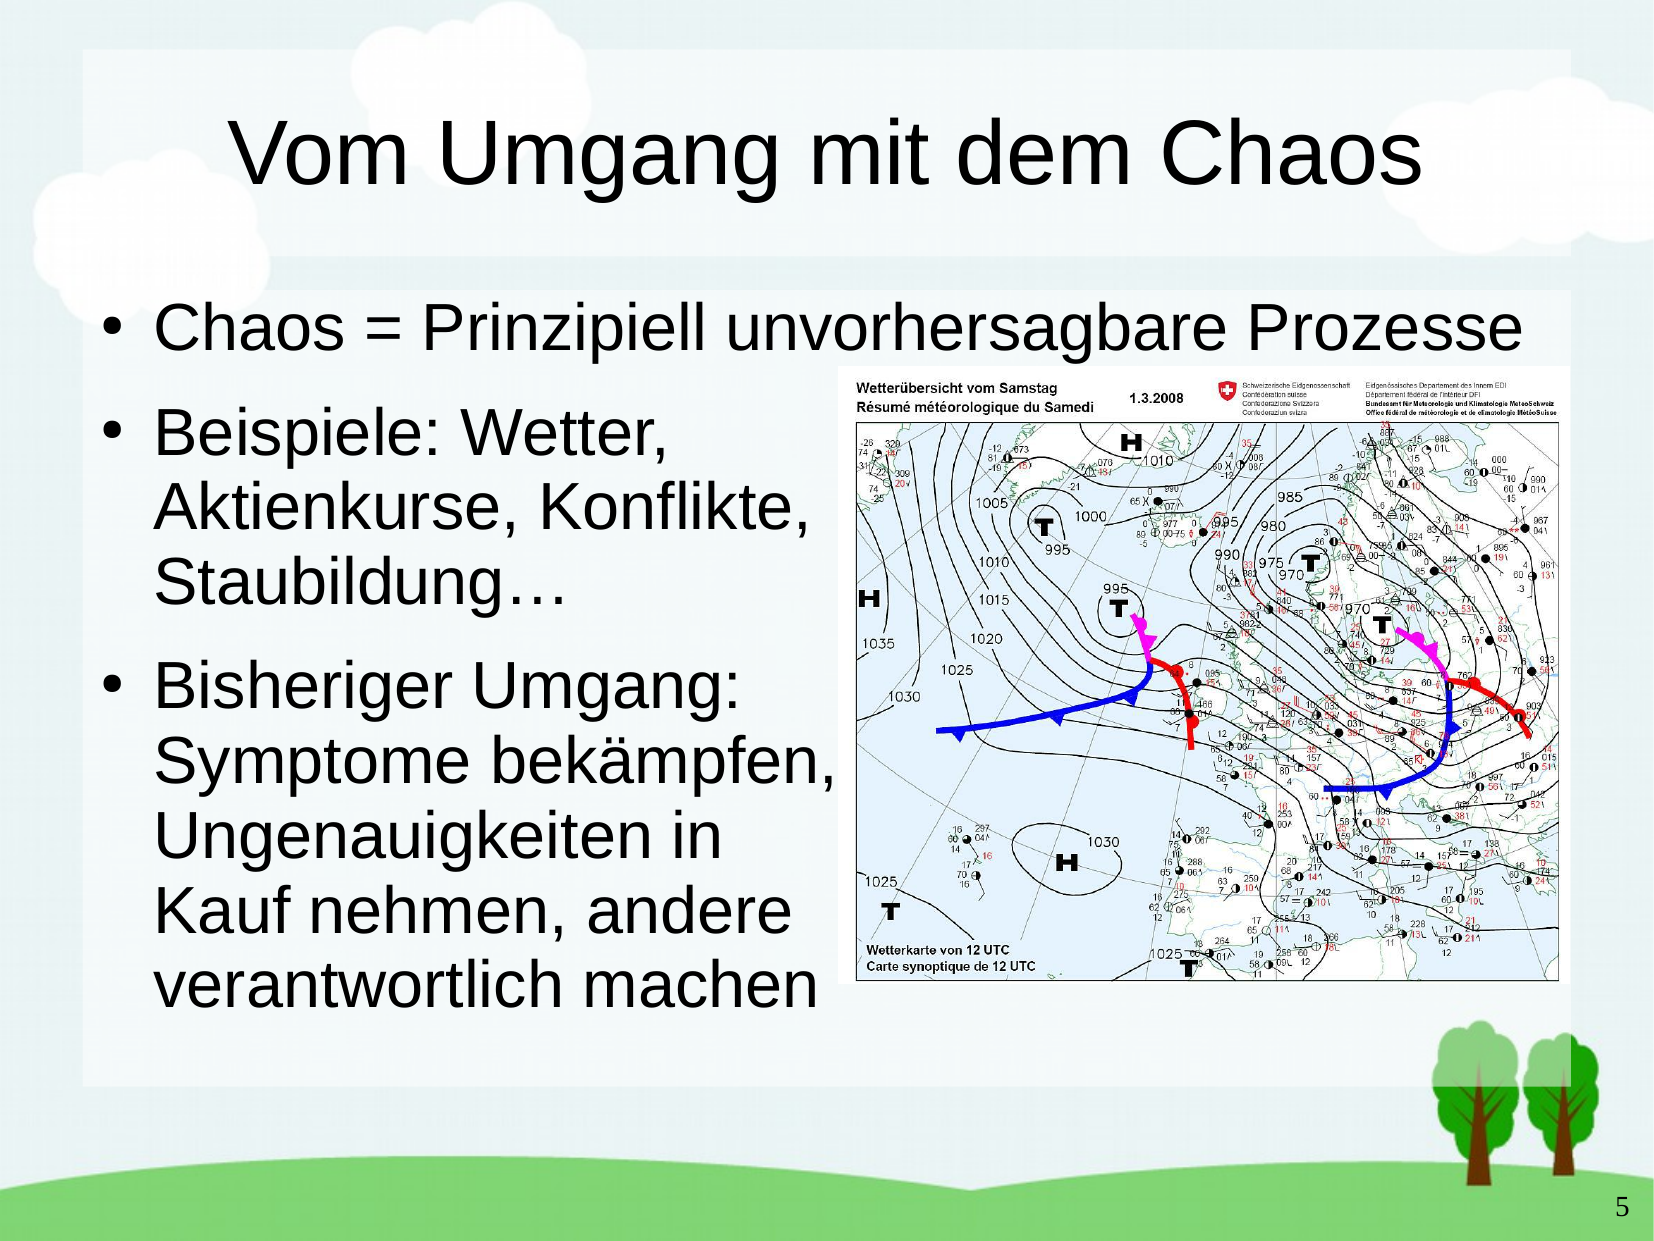

# Vom Umgang mit dem Chaos
Chaos = Prinzipiell unvorhersagbare Prozesse
Beispiele: Wetter,
Aktienkurse, Konflikte,
Staubildung…
Bisheriger Umgang:
Symptome bekämpfen,
Ungenauigkeiten in
Kauf nehmen, andere
verantwortlich machen
5